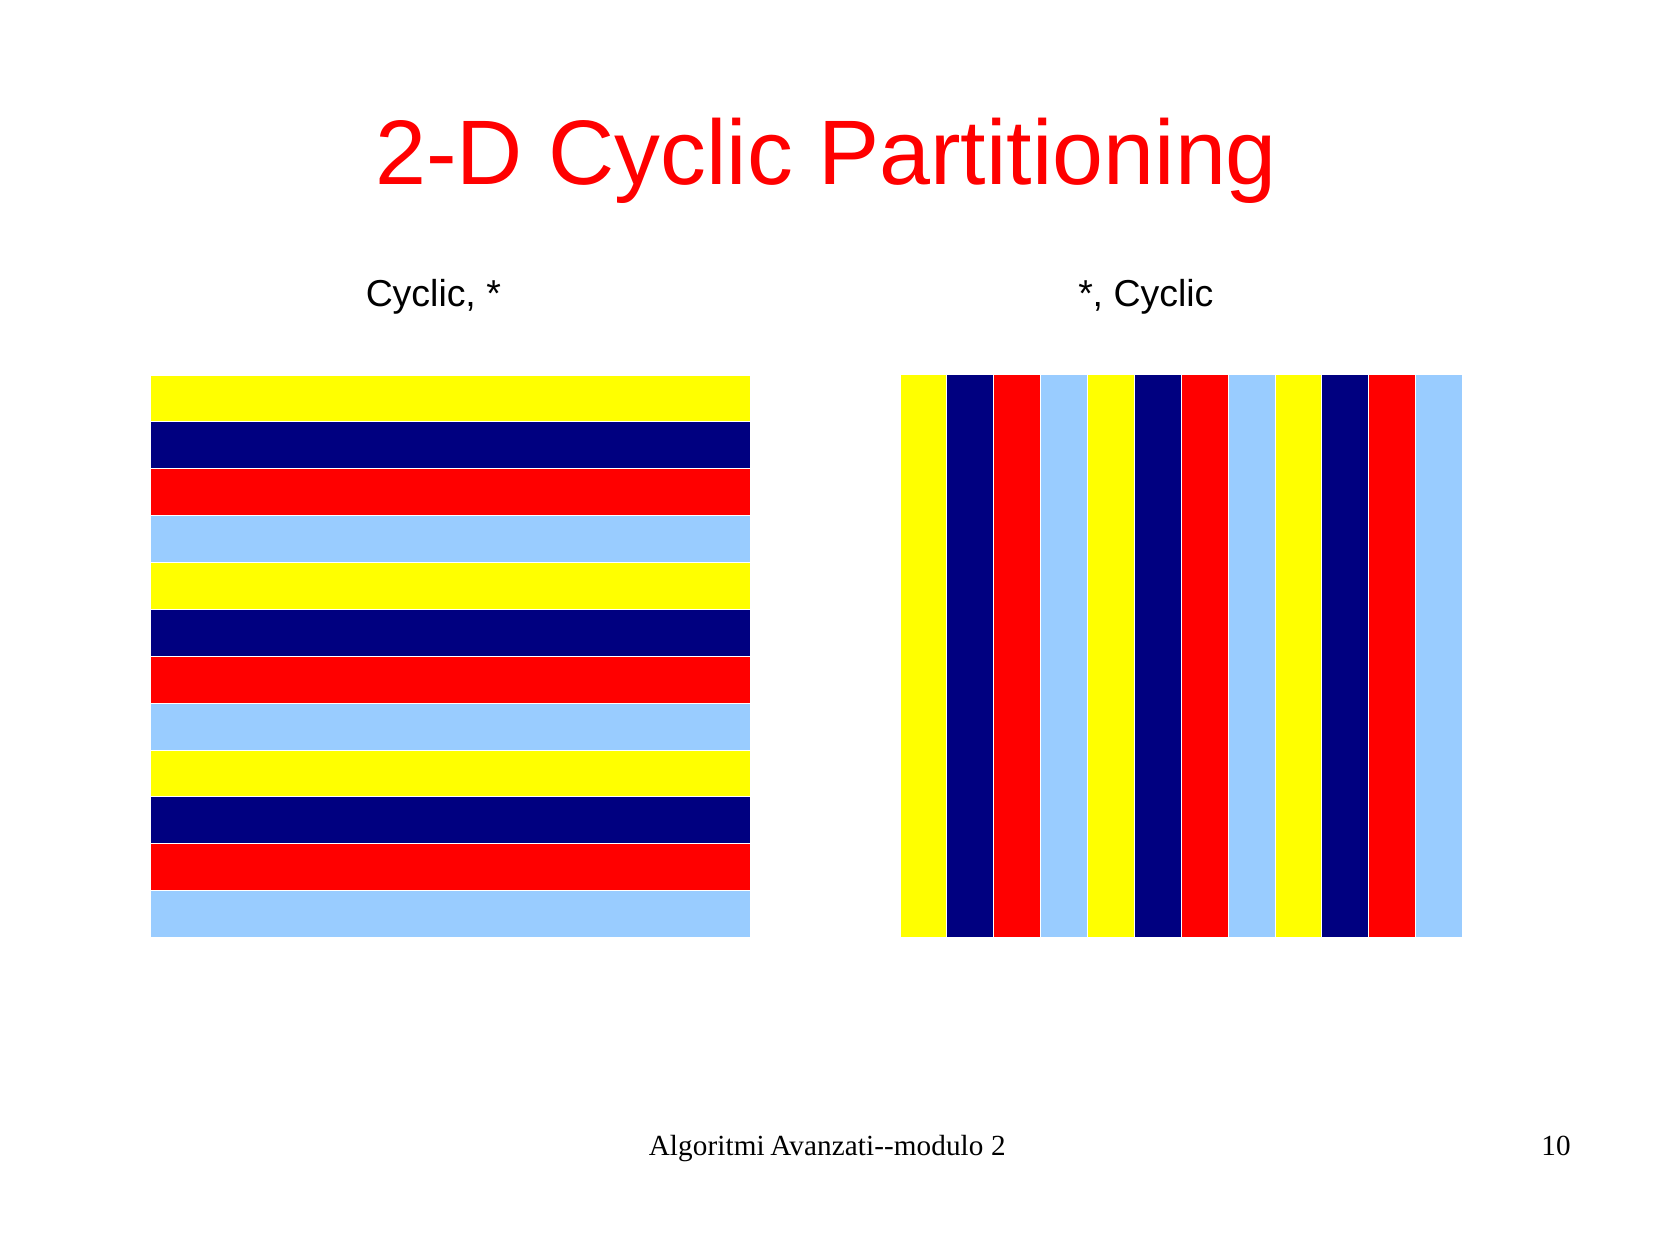

# 2-D Cyclic Partitioning
Cyclic, *
*, Cyclic
Algoritmi Avanzati--modulo 2
10